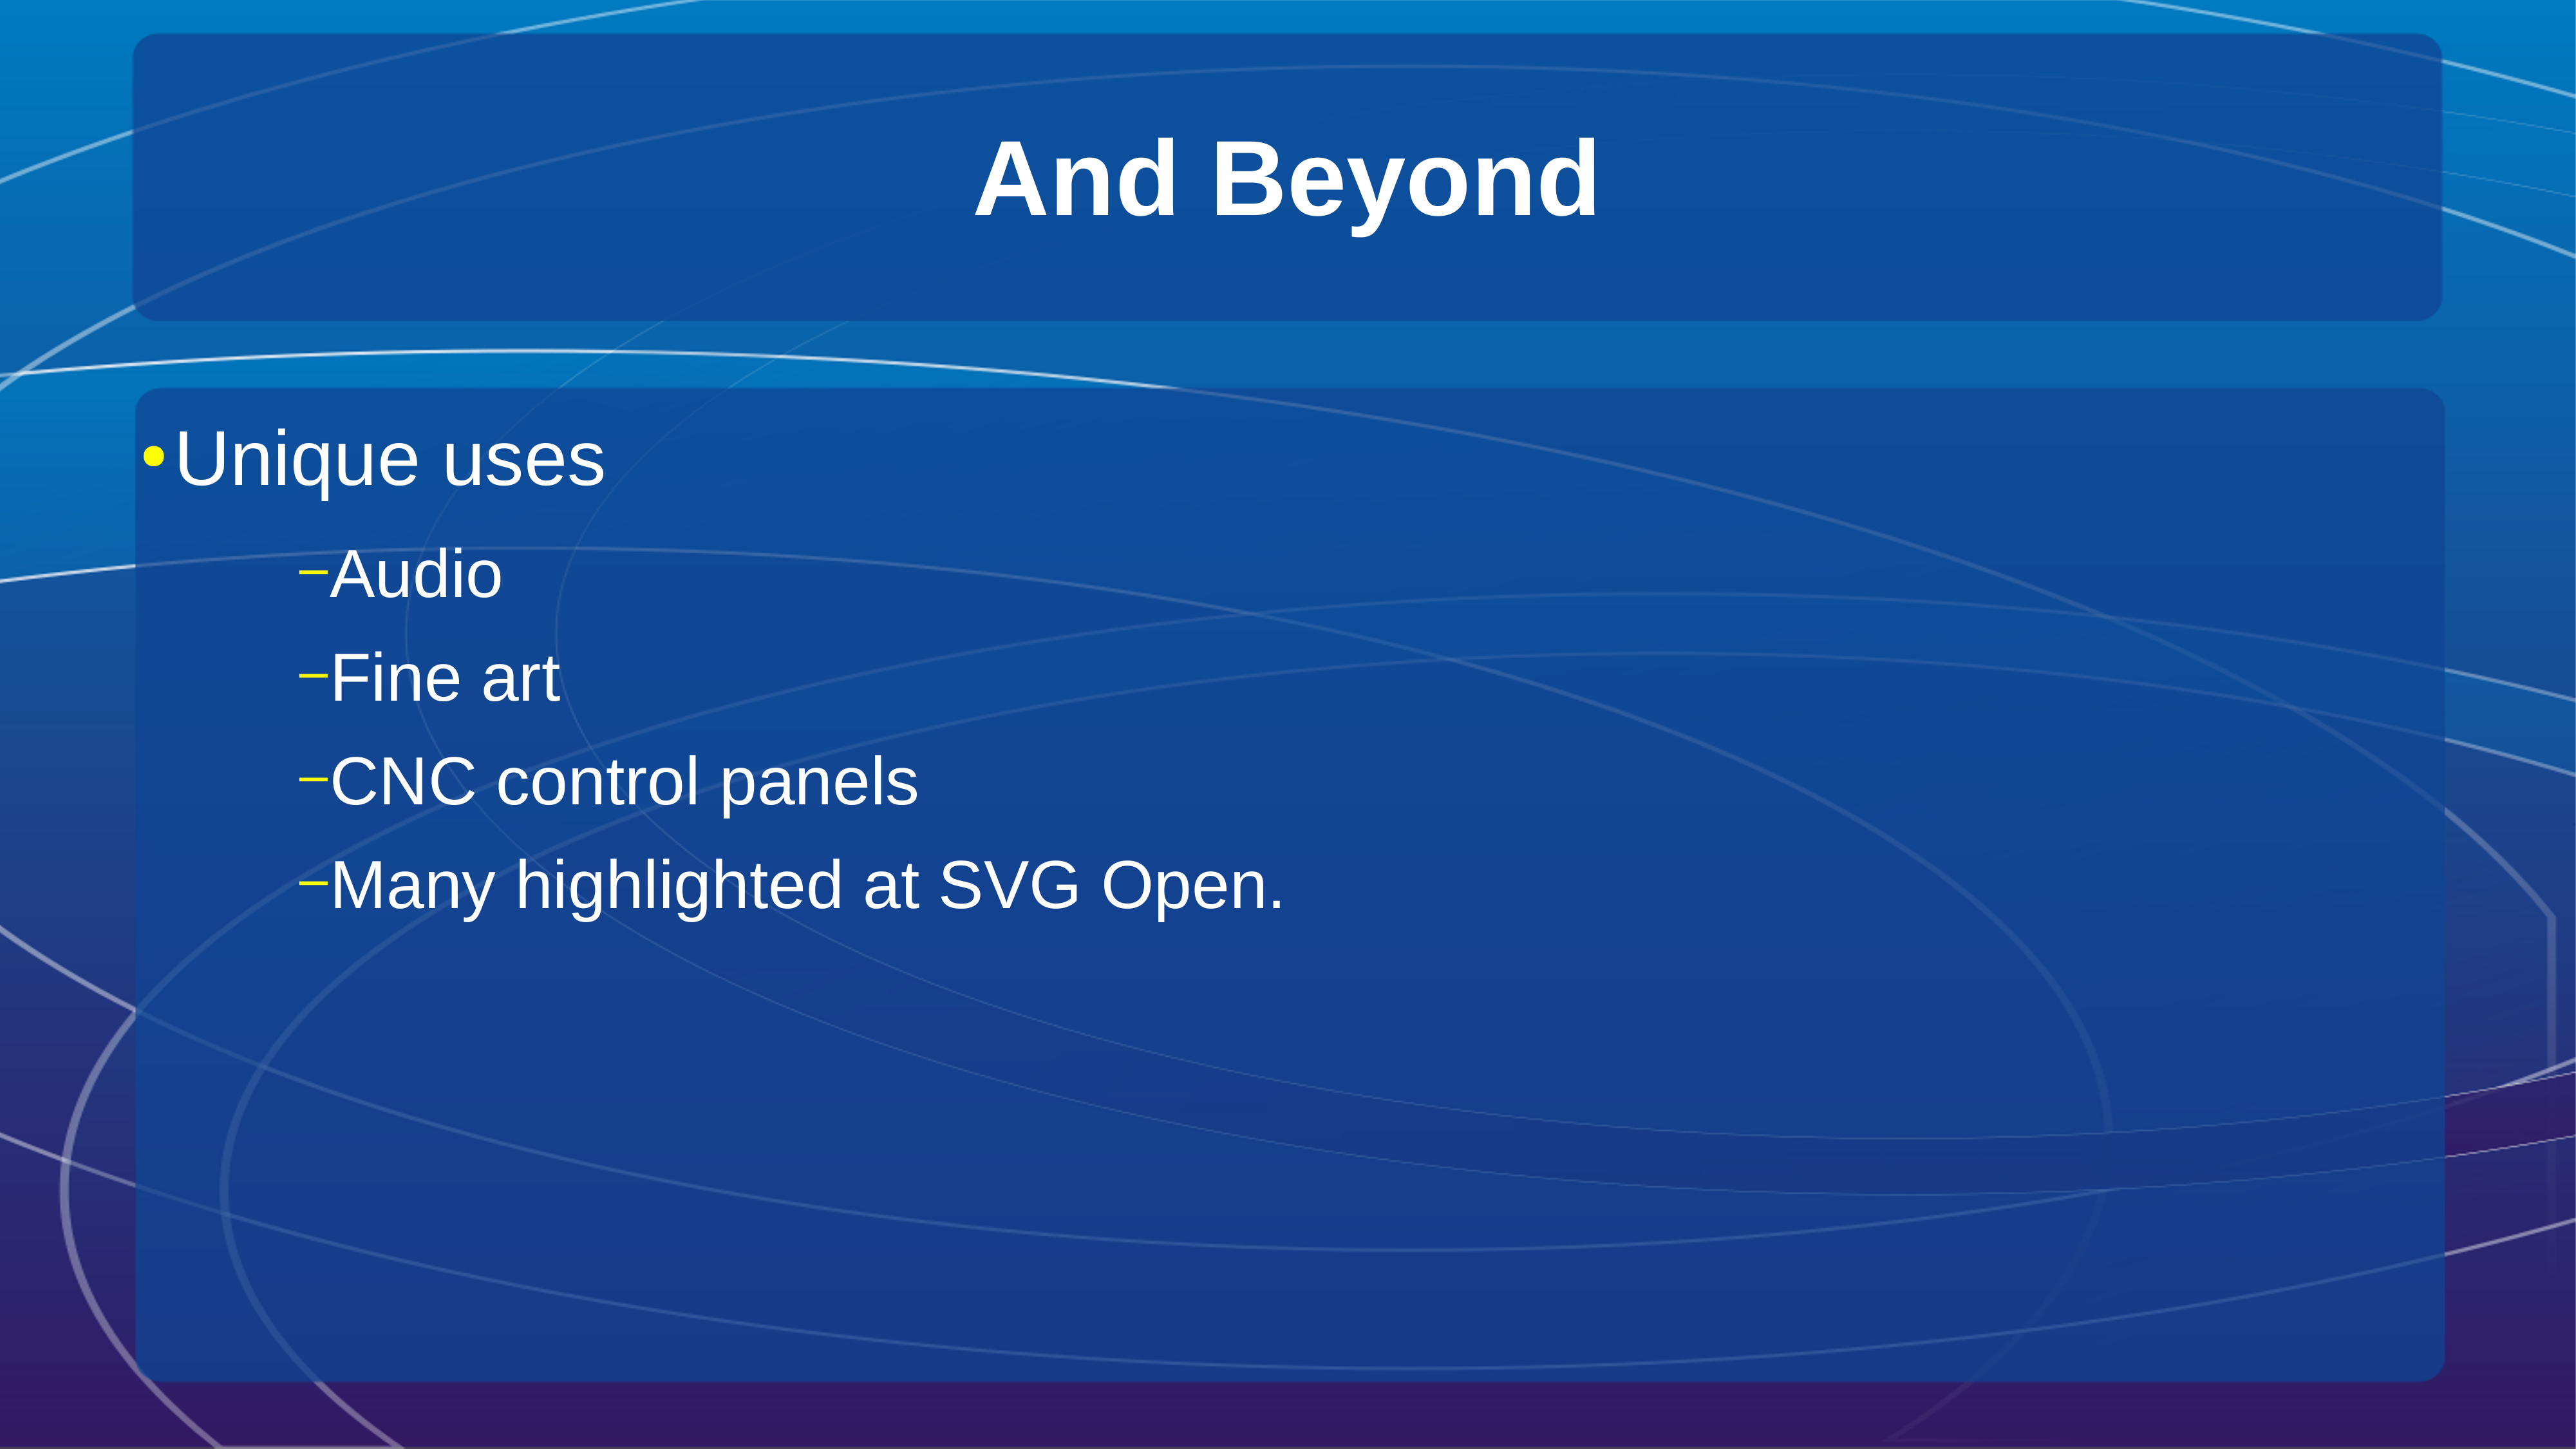

# And Beyond
Unique uses
Audio
Fine art
CNC control panels
Many highlighted at SVG Open.